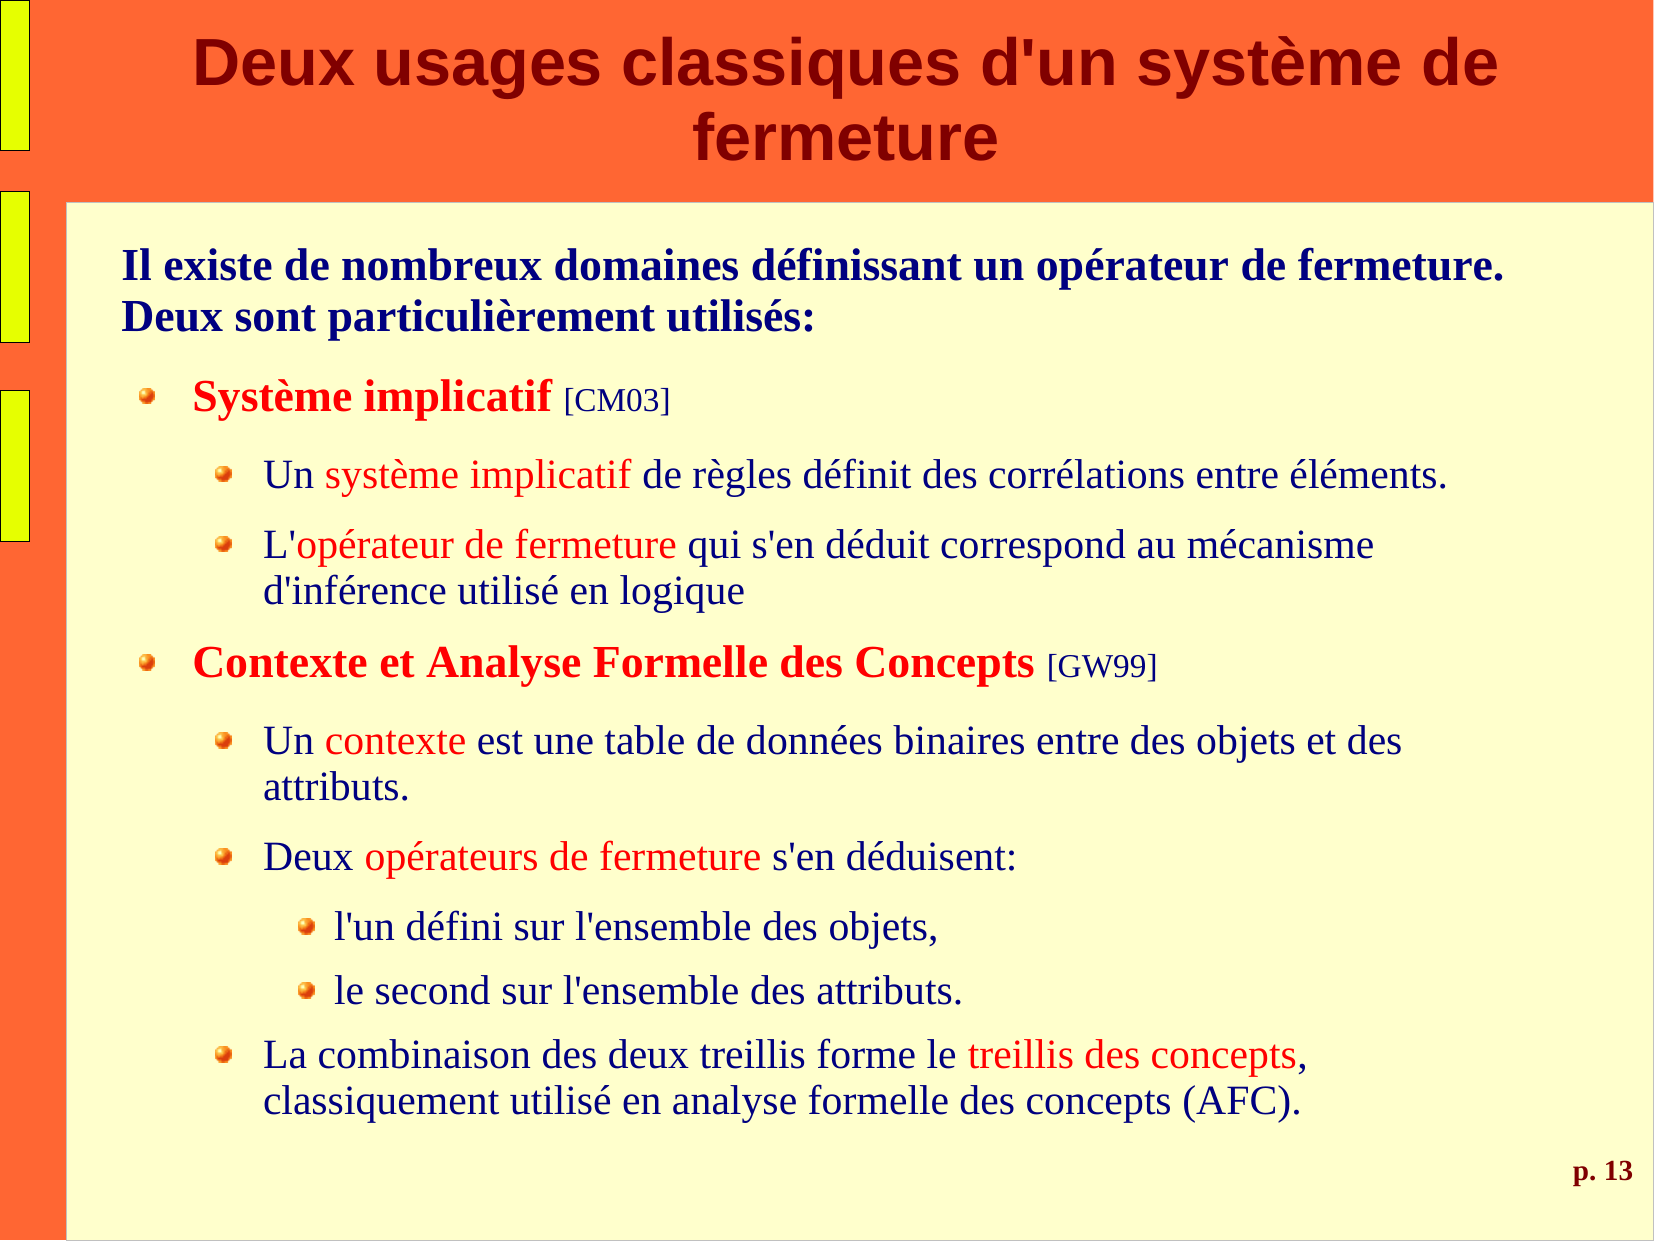

# Deux usages classiques d'un système de fermeture
Il existe de nombreux domaines définissant un opérateur de fermeture. Deux sont particulièrement utilisés:
Système implicatif [CM03]
Un système implicatif de règles définit des corrélations entre éléments.
L'opérateur de fermeture qui s'en déduit correspond au mécanisme d'inférence utilisé en logique
Contexte et Analyse Formelle des Concepts [GW99]
Un contexte est une table de données binaires entre des objets et des attributs.
Deux opérateurs de fermeture s'en déduisent:
l'un défini sur l'ensemble des objets,
le second sur l'ensemble des attributs.
La combinaison des deux treillis forme le treillis des concepts, classiquement utilisé en analyse formelle des concepts (AFC).